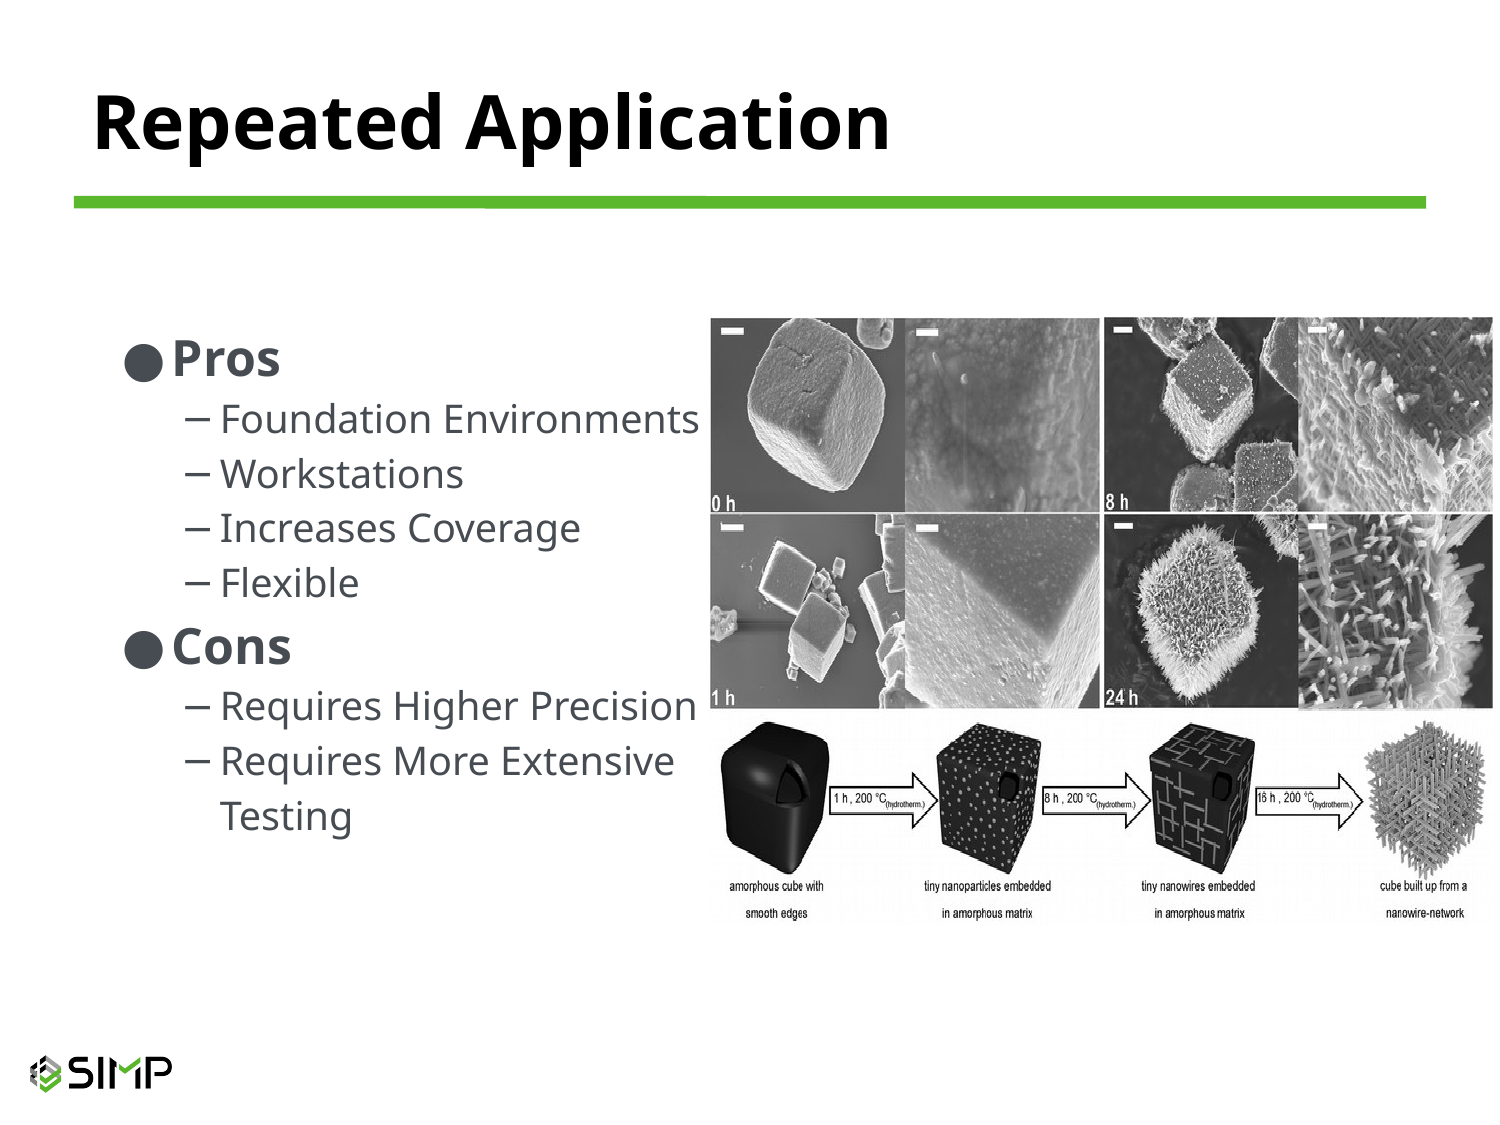

# Repeated Application
Pros
Foundation Environments
Workstations
Increases Coverage
Flexible
Cons
Requires Higher Precision
Requires More Extensive Testing